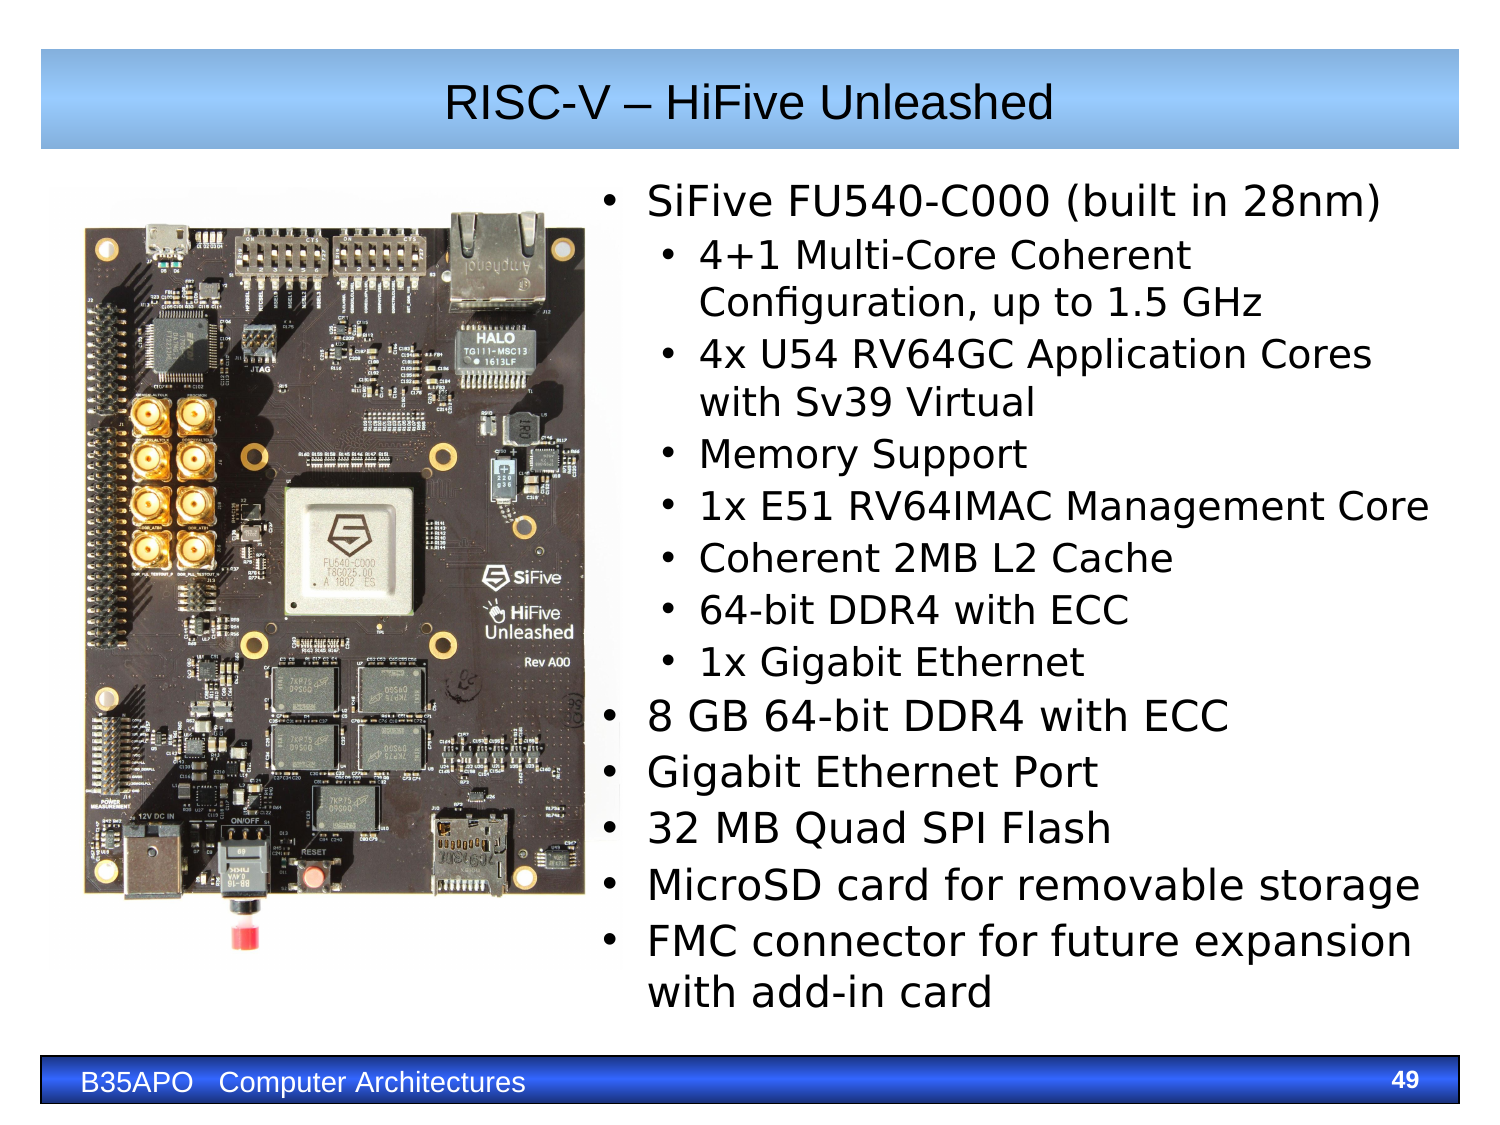

# RISC-V – HiFive Unleashed
SiFive FU540-C000 (built in 28nm)
4+1 Multi-Core Coherent Configuration, up to 1.5 GHz
4x U54 RV64GC Application Cores with Sv39 Virtual
Memory Support
1x E51 RV64IMAC Management Core
Coherent 2MB L2 Cache
64-bit DDR4 with ECC
1x Gigabit Ethernet
8 GB 64-bit DDR4 with ECC
Gigabit Ethernet Port
32 MB Quad SPI Flash
MicroSD card for removable storage
FMC connector for future expansion with add-in card